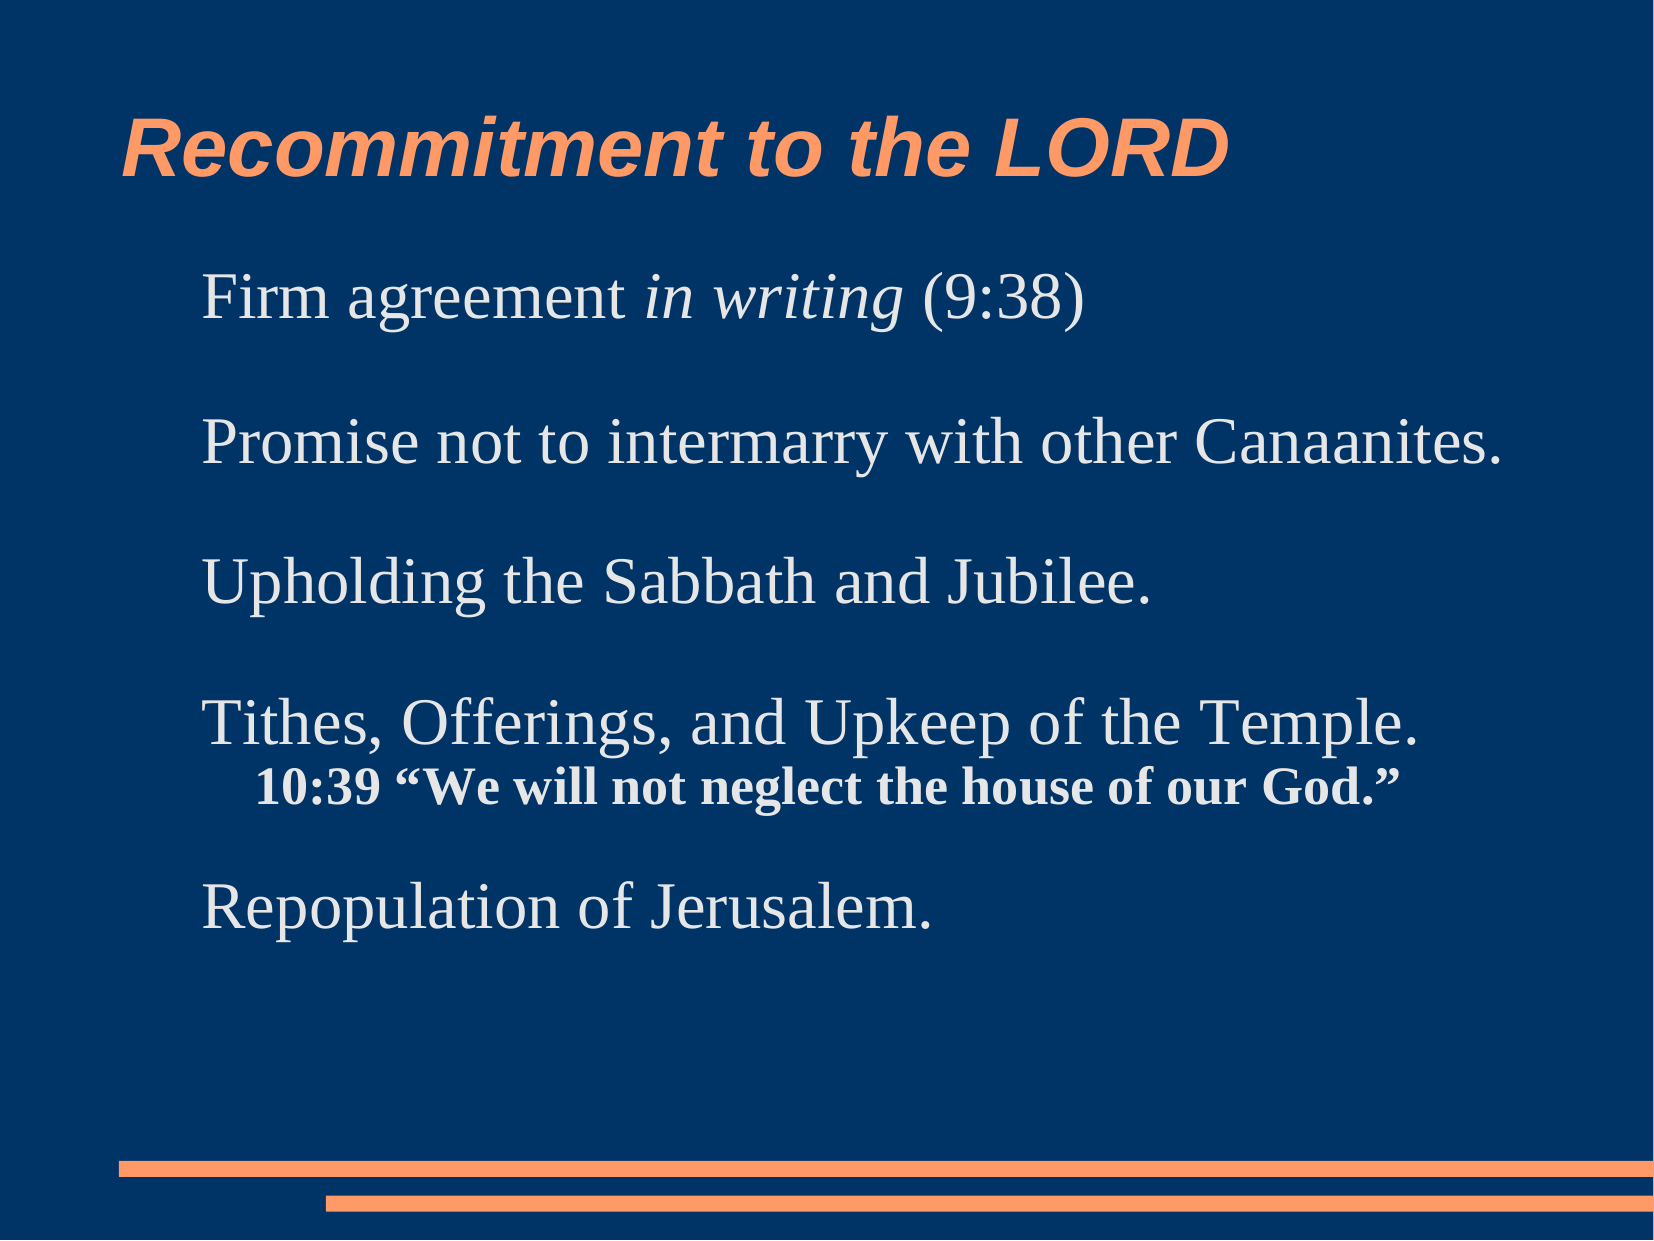

# Recommitment to the LORD
Firm agreement in writing (9:38)
Promise not to intermarry with other Canaanites.
Upholding the Sabbath and Jubilee.
Tithes, Offerings, and Upkeep of the Temple.
10:39 “We will not neglect the house of our God.”
Repopulation of Jerusalem.